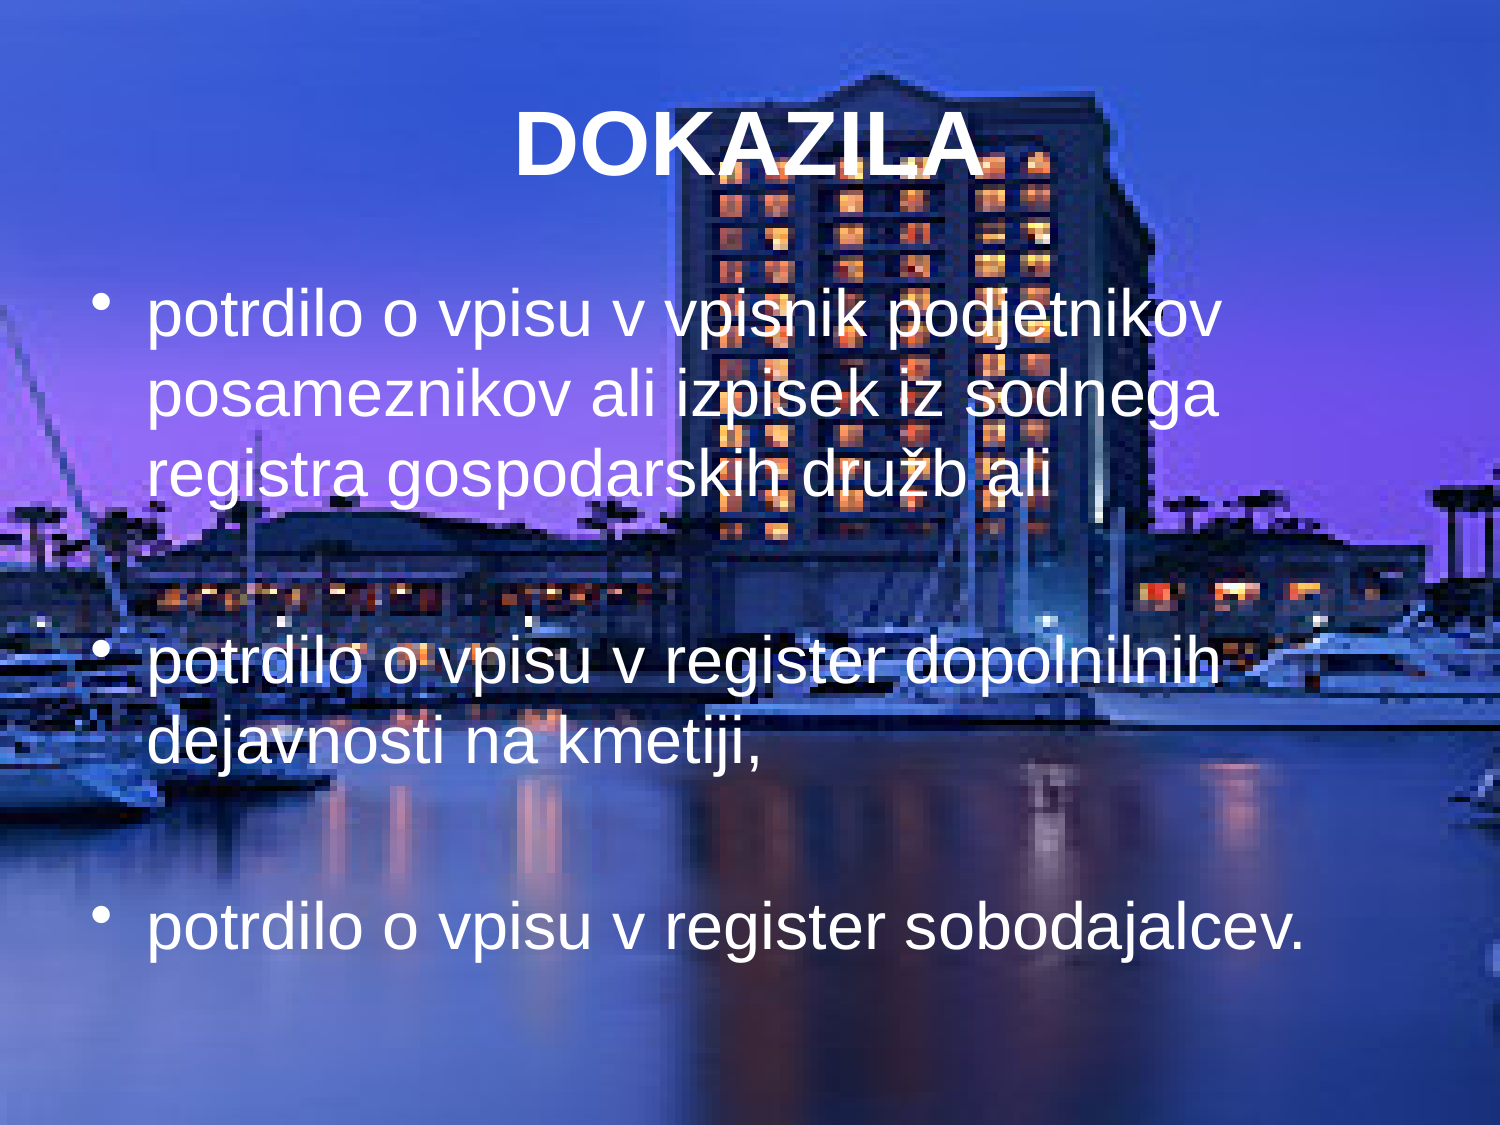

# DOKAZILA
potrdilo o vpisu v vpisnik podjetnikov posameznikov ali izpisek iz sodnega registra gospodarskih družb ali
potrdilo o vpisu v register dopolnilnih dejavnosti na kmetiji,
potrdilo o vpisu v register sobodajalcev.